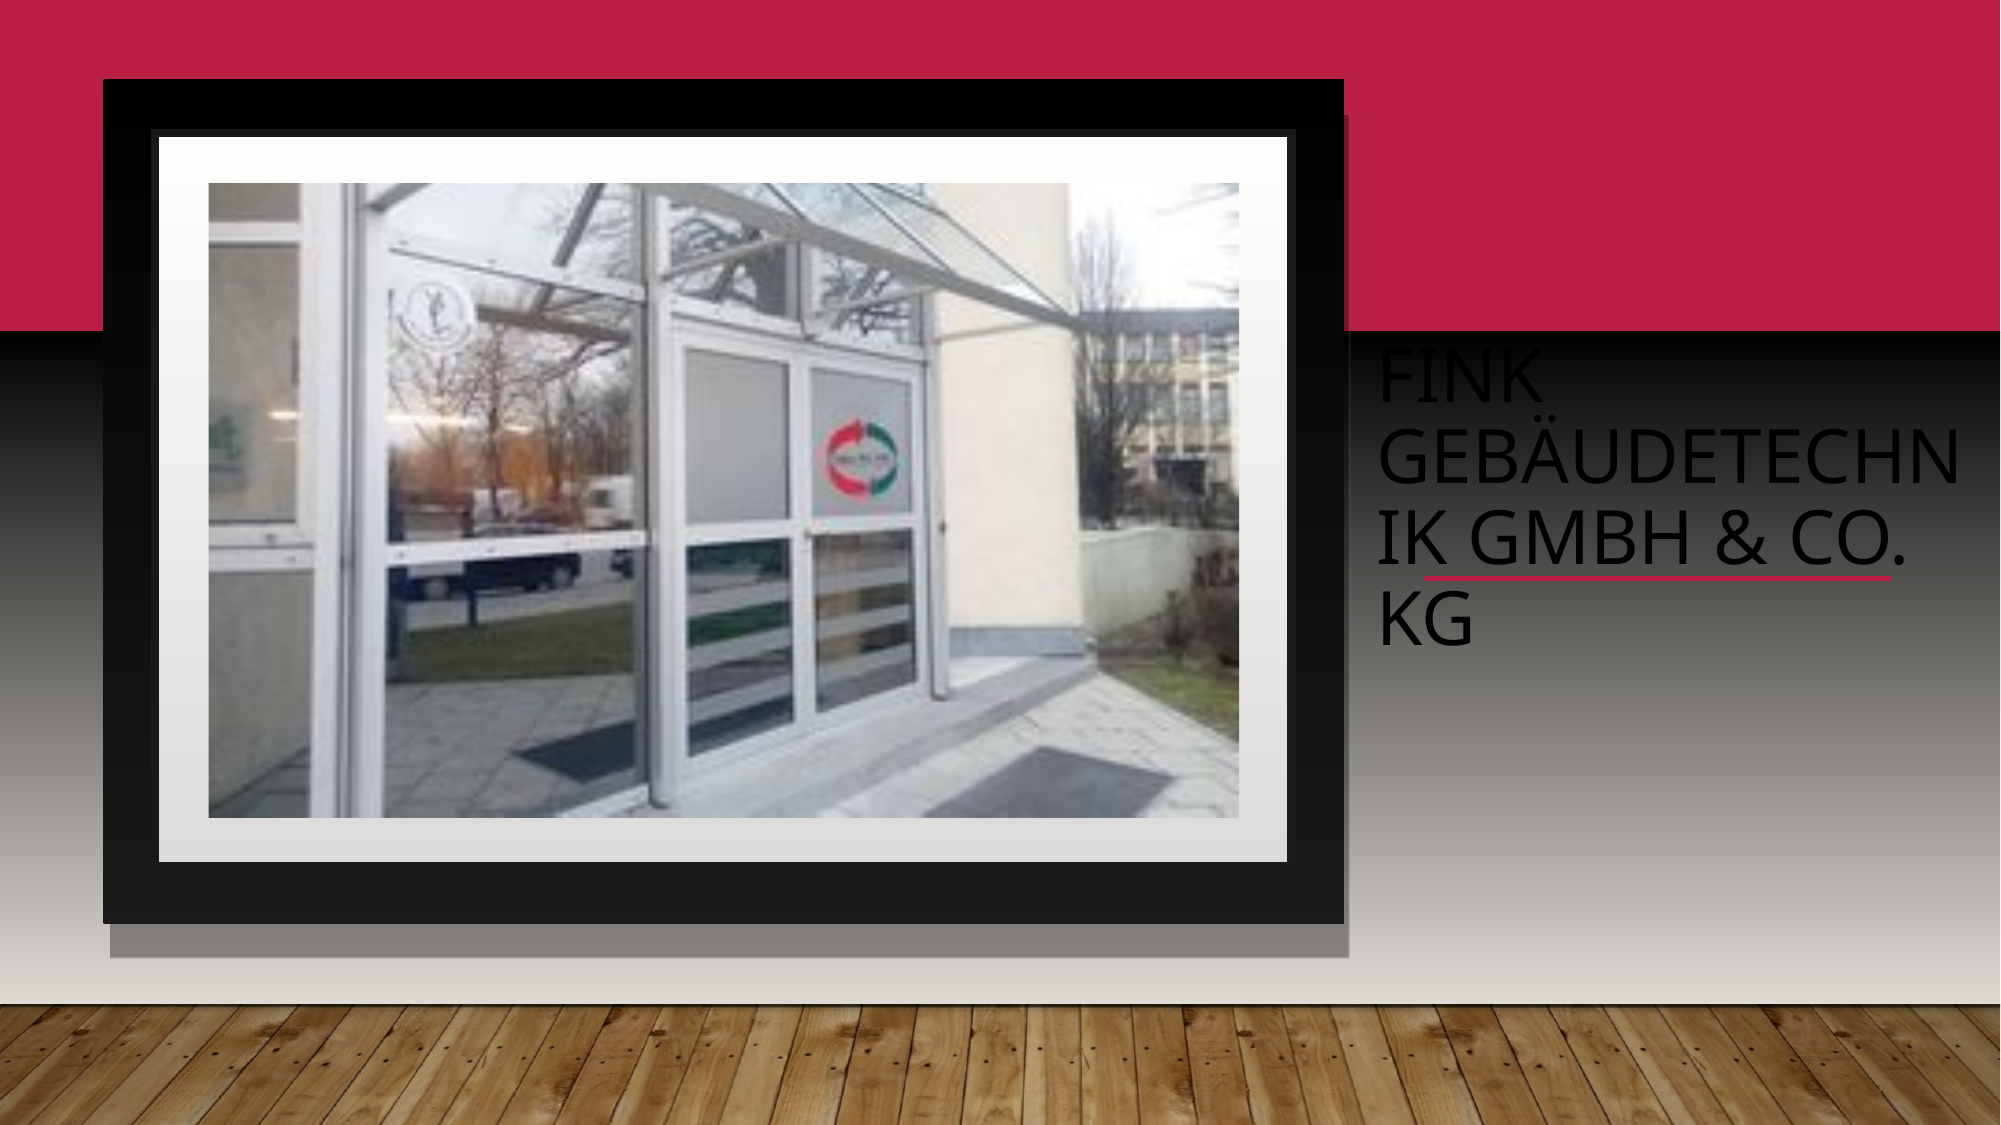

# Fink Gebäudetechnik GmbH & Co. KG